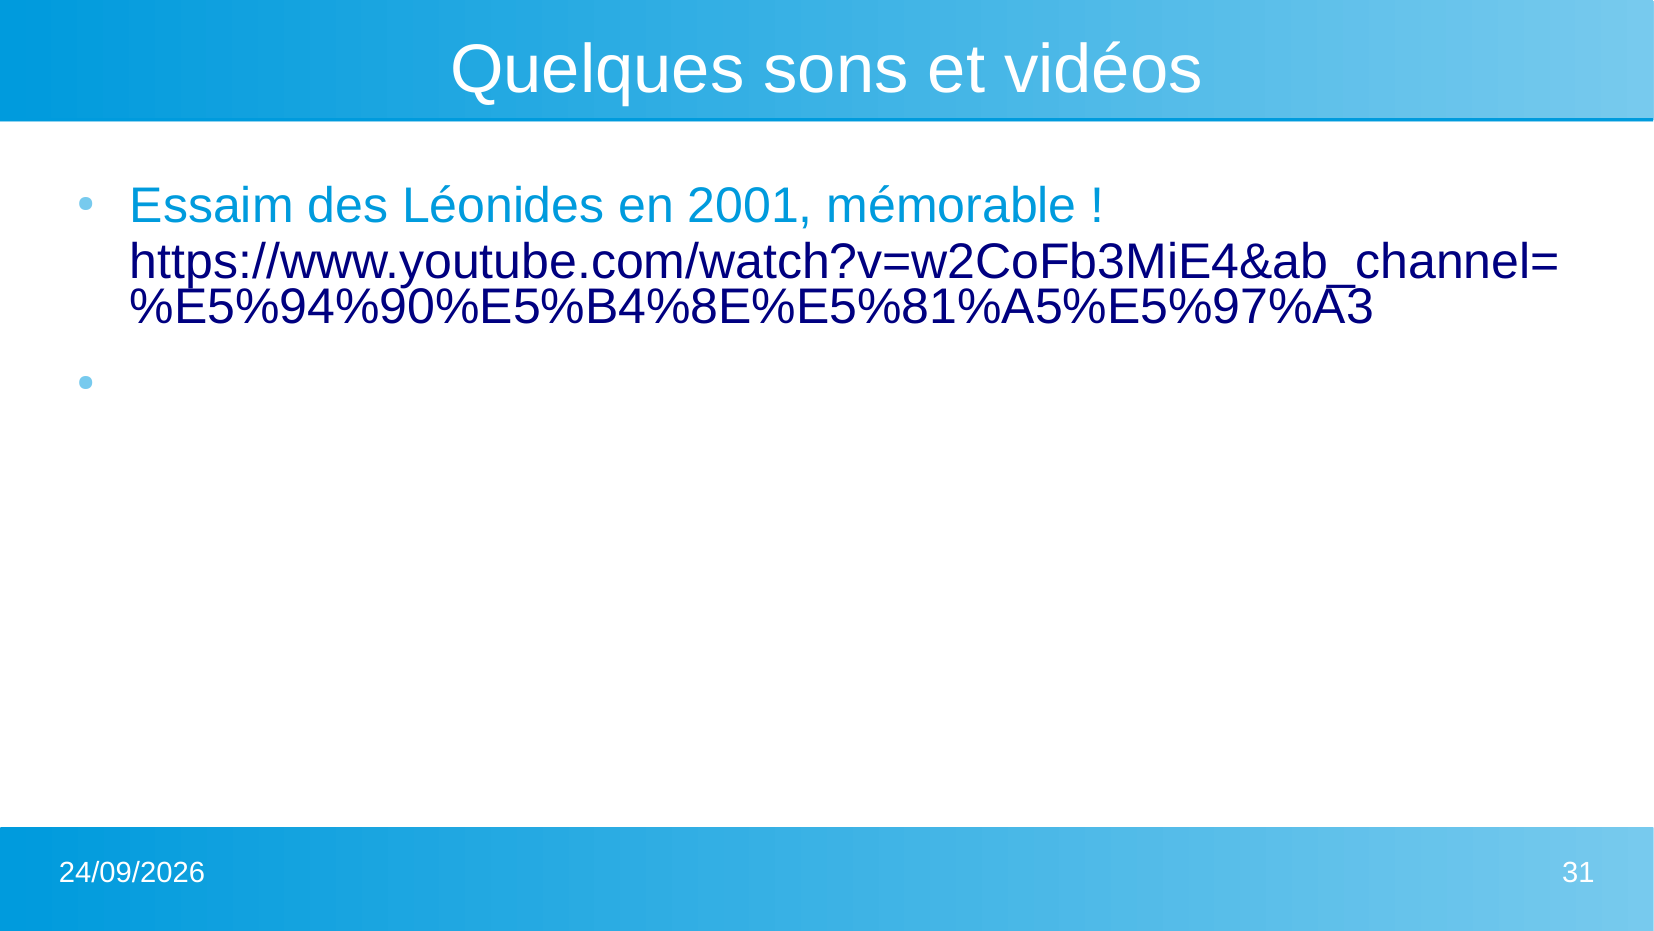

# Quelques sons et vidéos
Essaim des Léonides en 2001, mémorable !
https://www.youtube.com/watch?v=w2CoFb3MiE4&ab_channel=%E5%94%90%E5%B4%8E%E5%81%A5%E5%97%A3
31